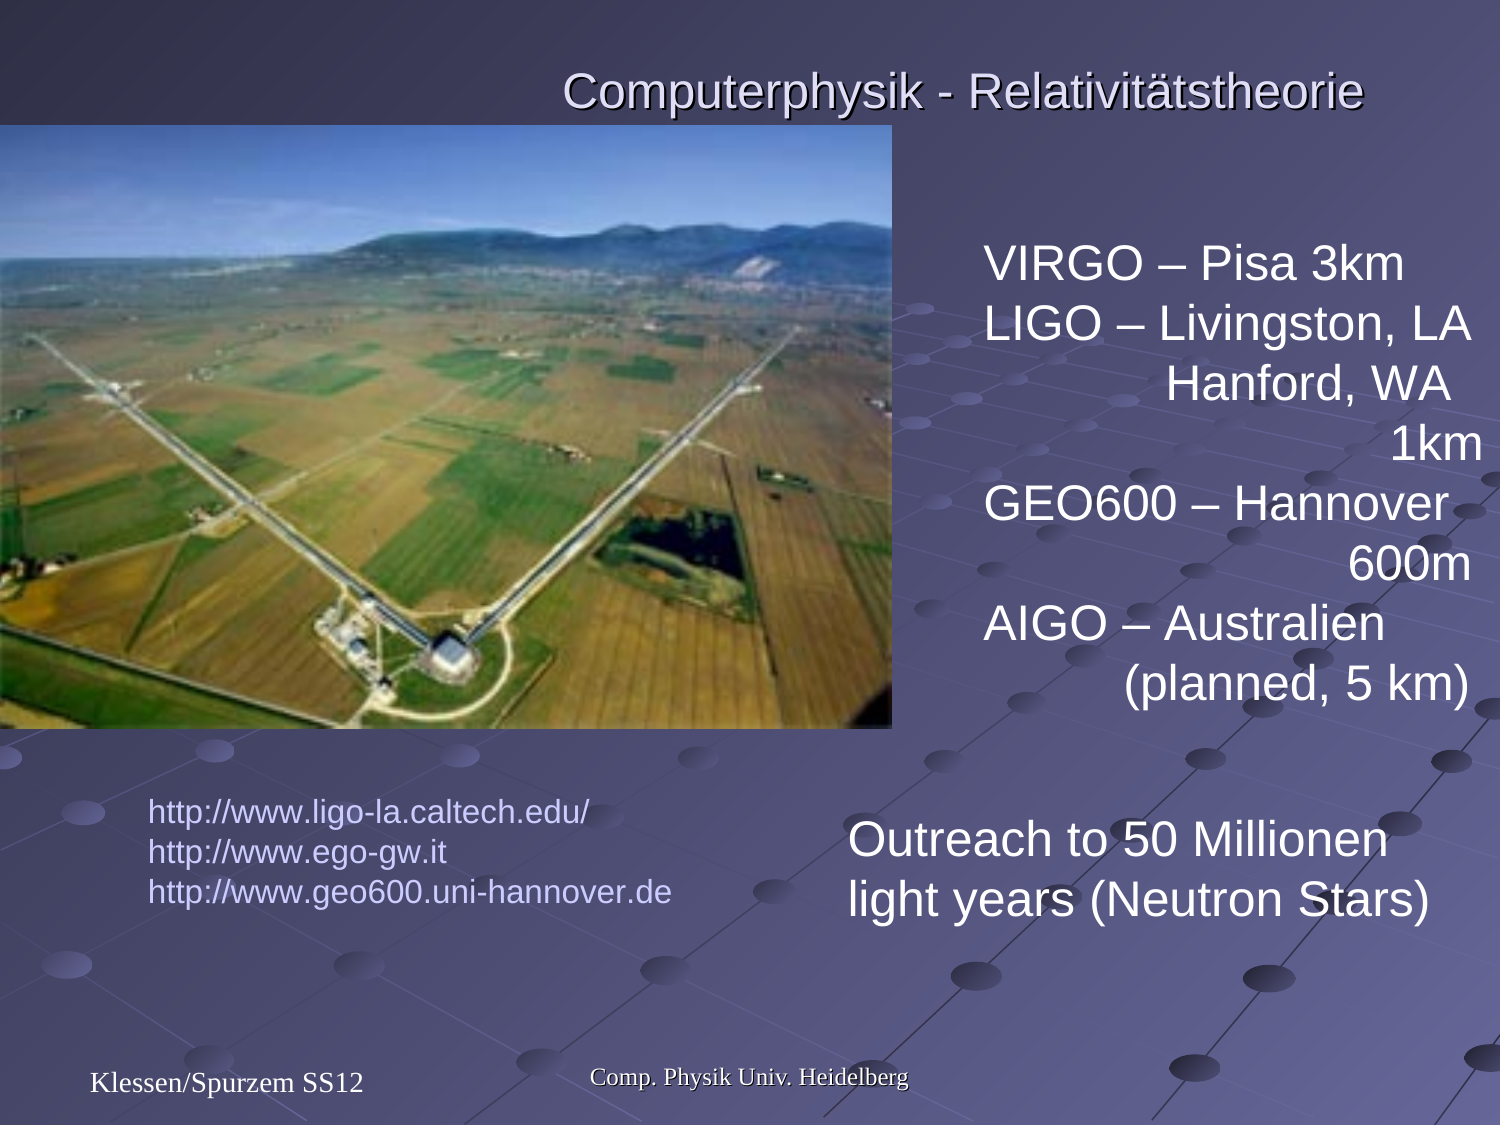

# Computerphysik - Relativitätstheorie
VIRGO – Pisa 3km
LIGO – Livingston, LA
 Hanford, WA
 1km
GEO600 – Hannover
 600m
AIGO – Australien
 (planned, 5 km)‏
http://www.ligo-la.caltech.edu/
http://www.ego-gw.it
http://www.geo600.uni-hannover.de
Outreach to 50 Millionen
light years (Neutron Stars)‏
August 22, 2002